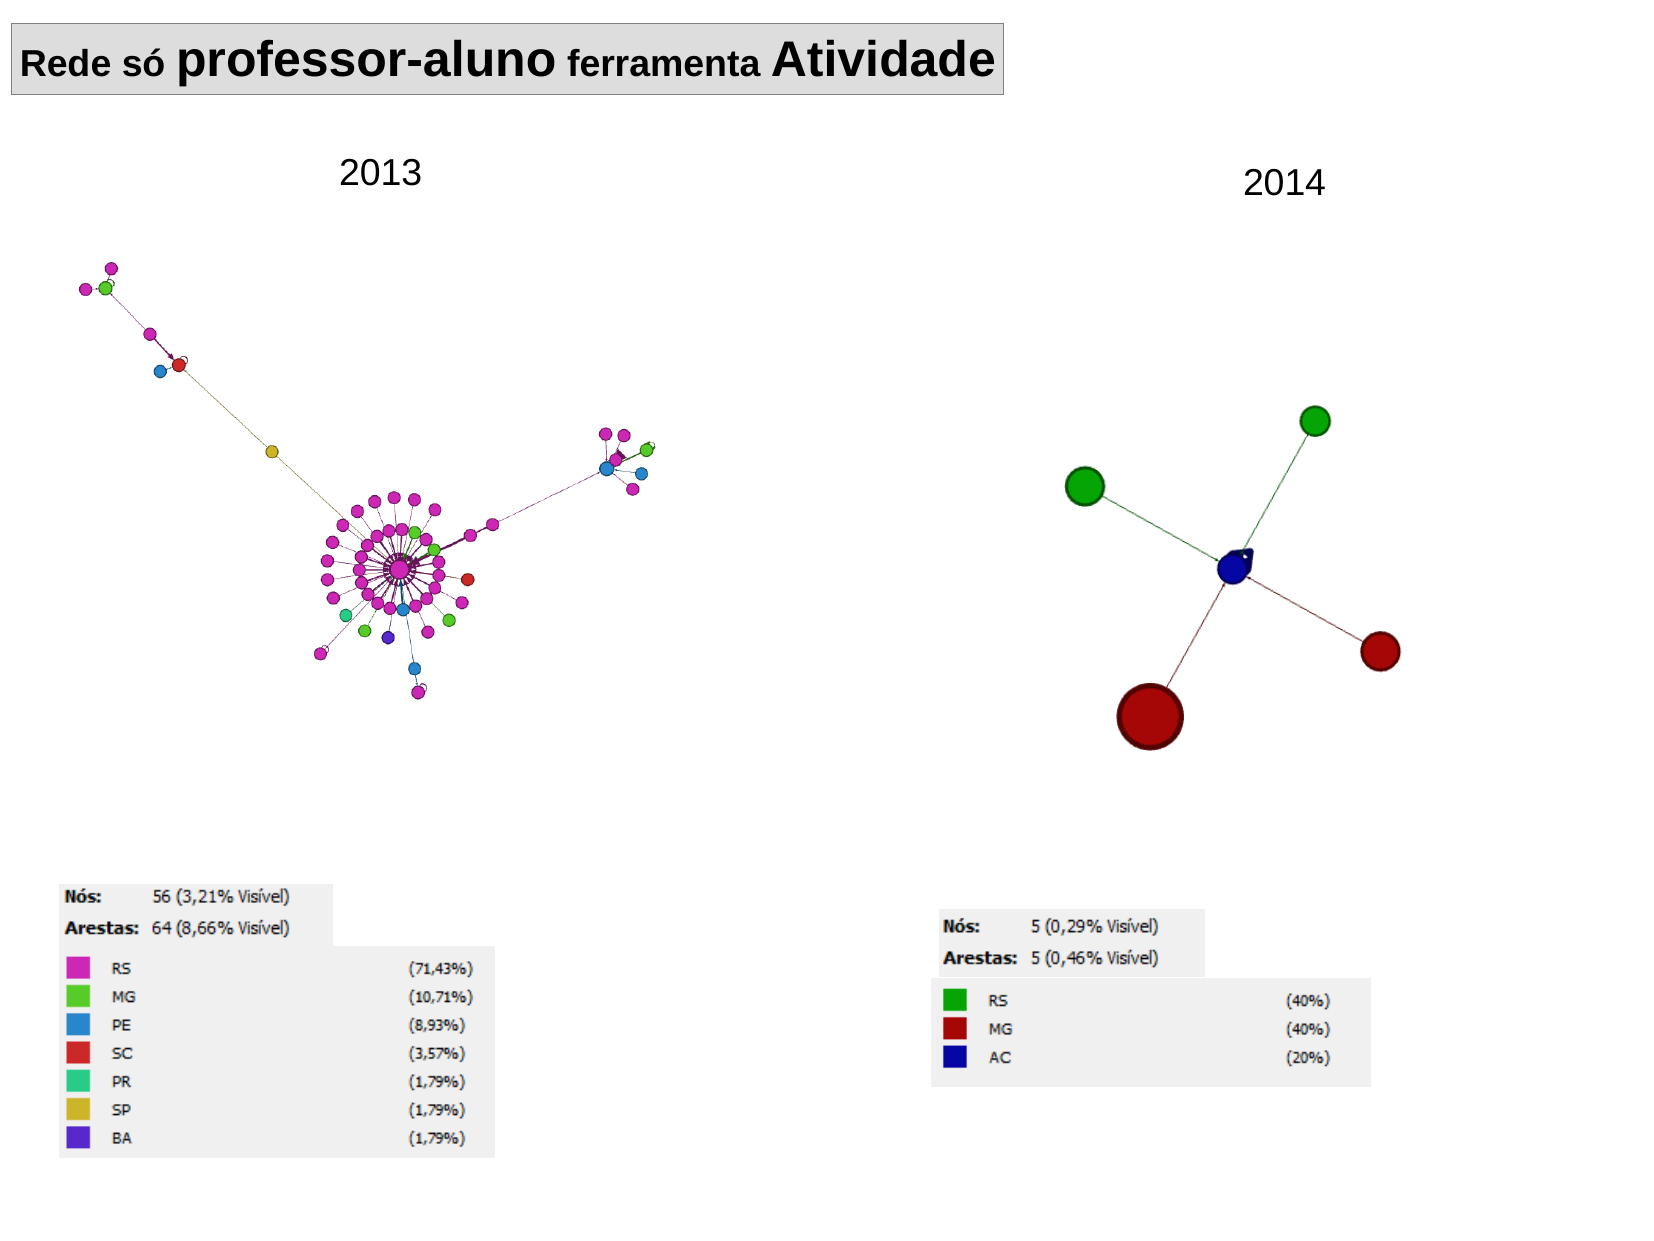

Rede só professor-aluno ferramenta Atividade
2013
2014